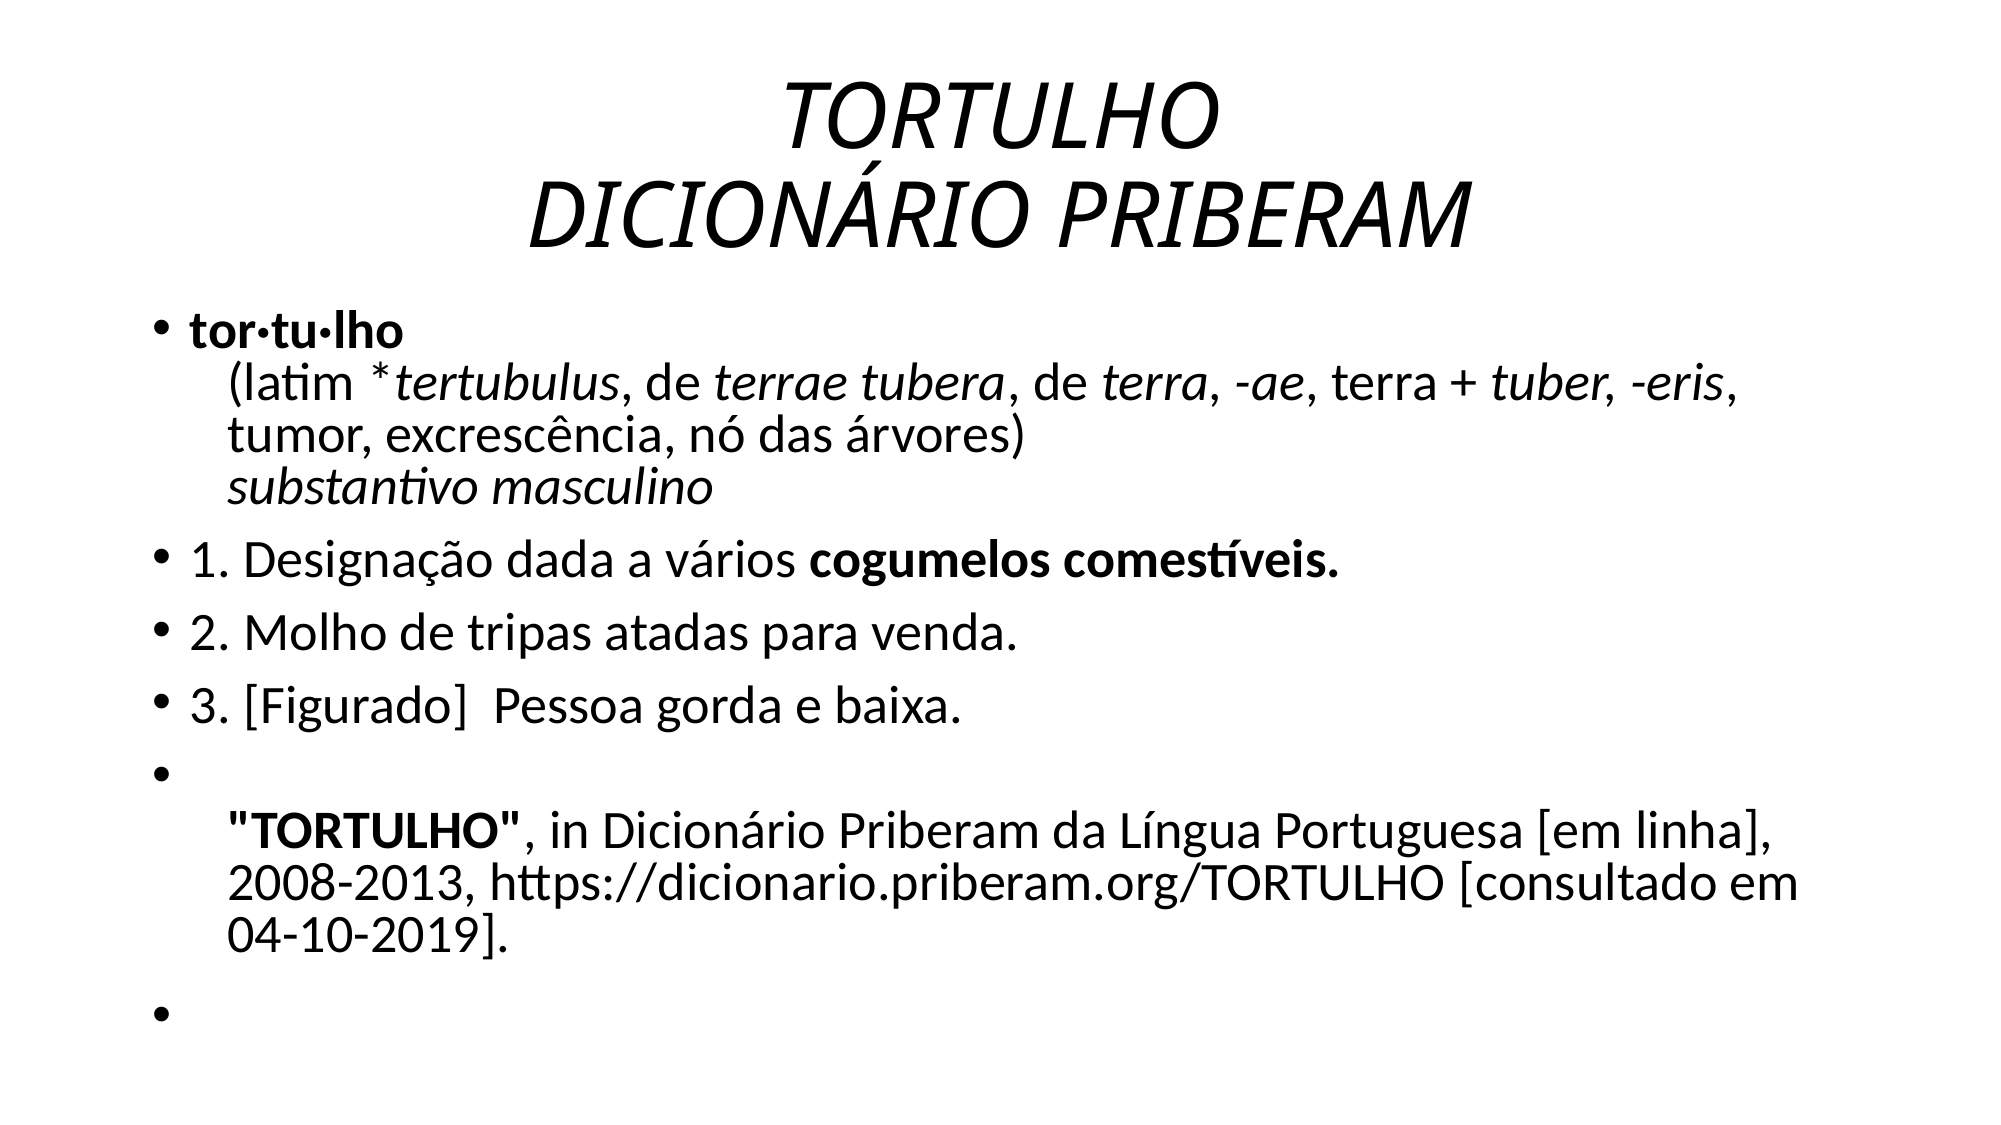

# TORTULHO DICIONÁRIO PRIBERAM
tor·tu·lho
(latim *tertubulus, de terrae tubera, de terra, -ae, terra + tuber, -eris, tumor, excrescência, nó das árvores)
substantivo masculino
1. Designação dada a vários cogumelos comestíveis.
2. Molho de tripas atadas para venda.
3. [Figurado]  Pessoa gorda e baixa.
"TORTULHO", in Dicionário Priberam da Língua Portuguesa [em linha], 2008-2013, https://dicionario.priberam.org/TORTULHO [consultado em 04-10-2019].